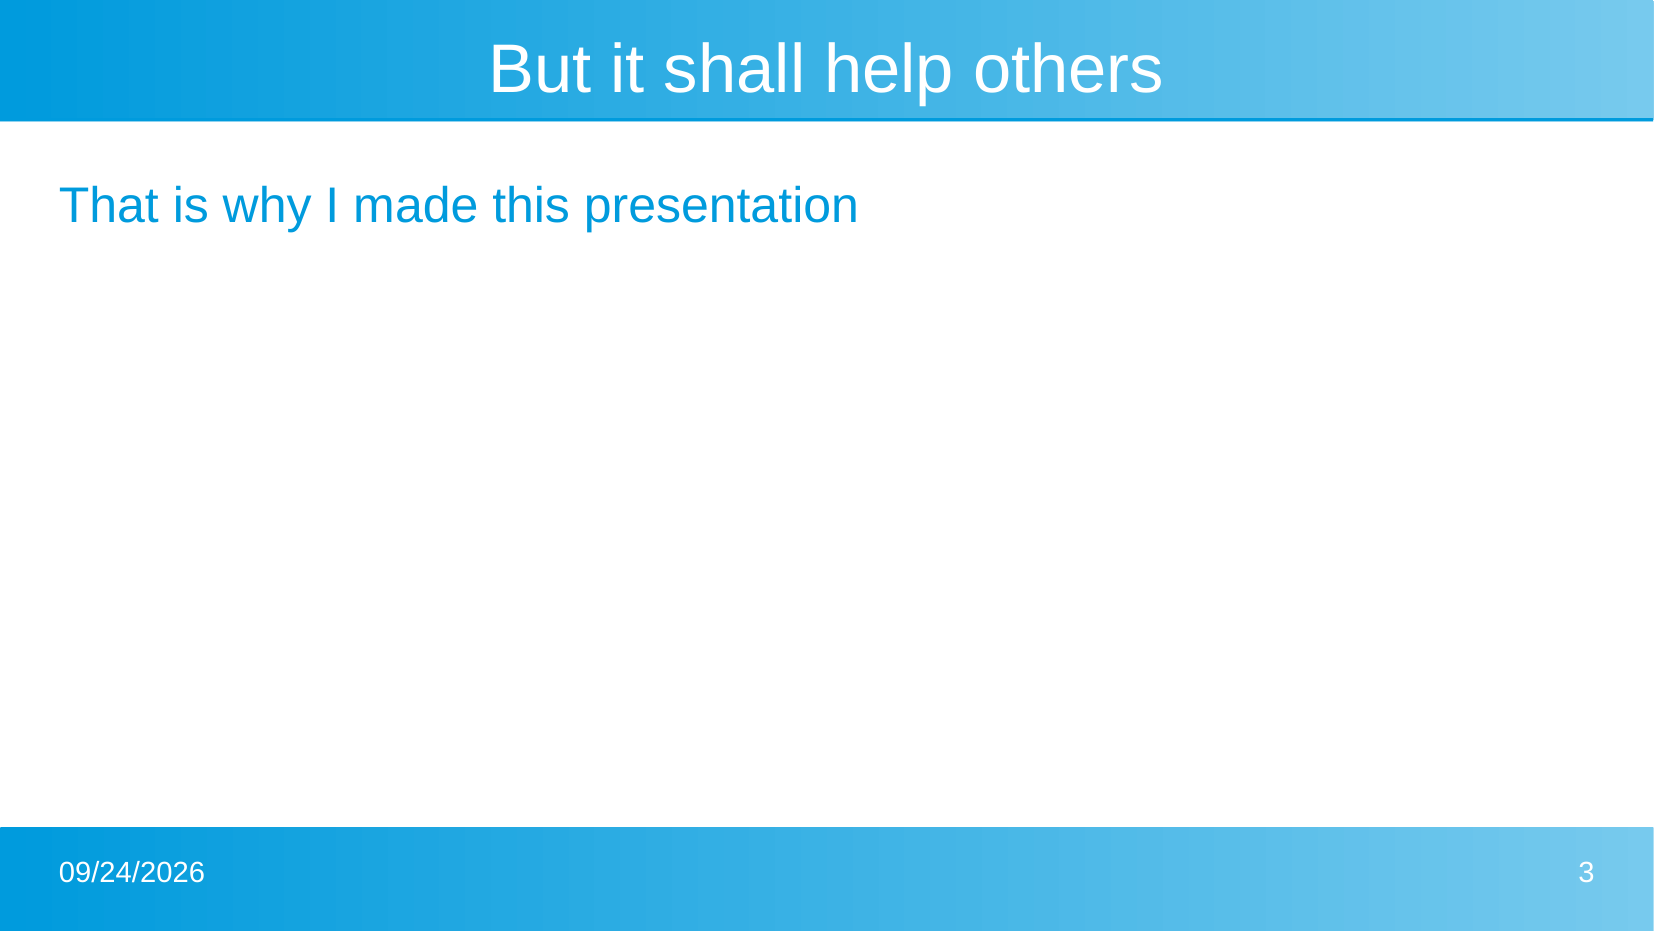

# But it shall help others
That is why I made this presentation
3